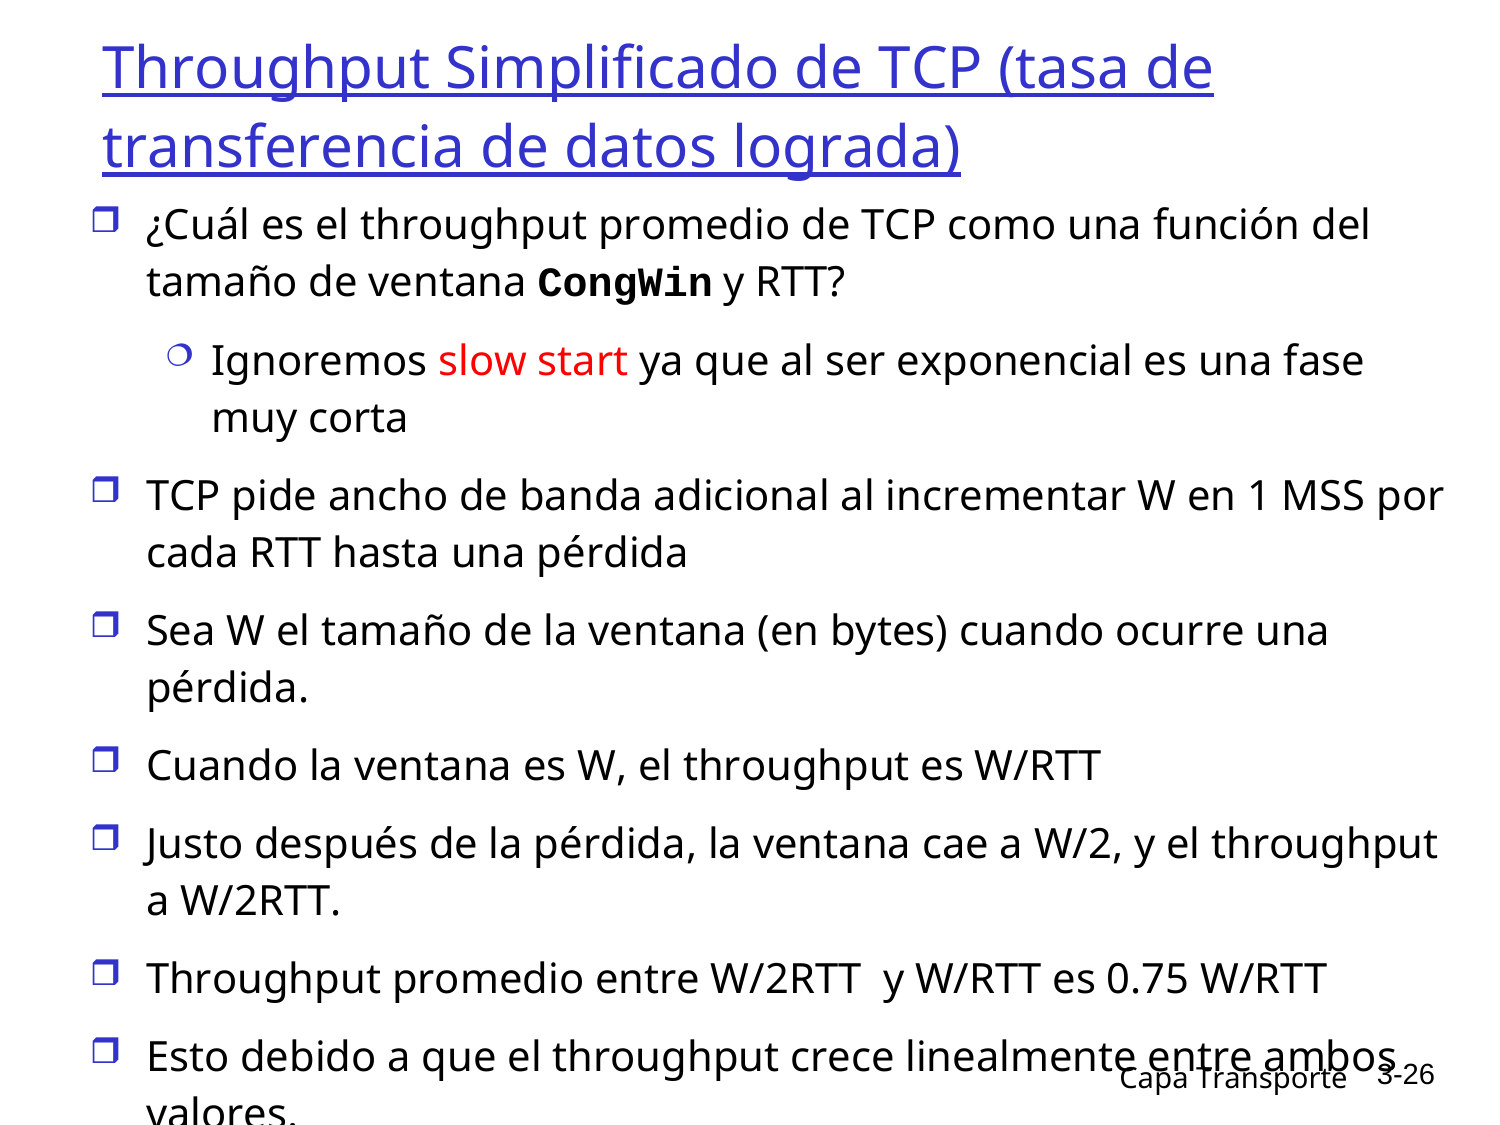

# Throughput Simplificado de TCP (tasa de transferencia de datos lograda)
¿Cuál es el throughput promedio de TCP como una función del tamaño de ventana CongWin y RTT?
Ignoremos slow start ya que al ser exponencial es una fase muy corta
TCP pide ancho de banda adicional al incrementar W en 1 MSS por cada RTT hasta una pérdida
Sea W el tamaño de la ventana (en bytes) cuando ocurre una pérdida.
Cuando la ventana es W, el throughput es W/RTT
Justo después de la pérdida, la ventana cae a W/2, y el throughput a W/2RTT.
Throughput promedio entre W/2RTT y W/RTT es 0.75 W/RTT
Esto debido a que el throughput crece linealmente entre ambos valores.
26